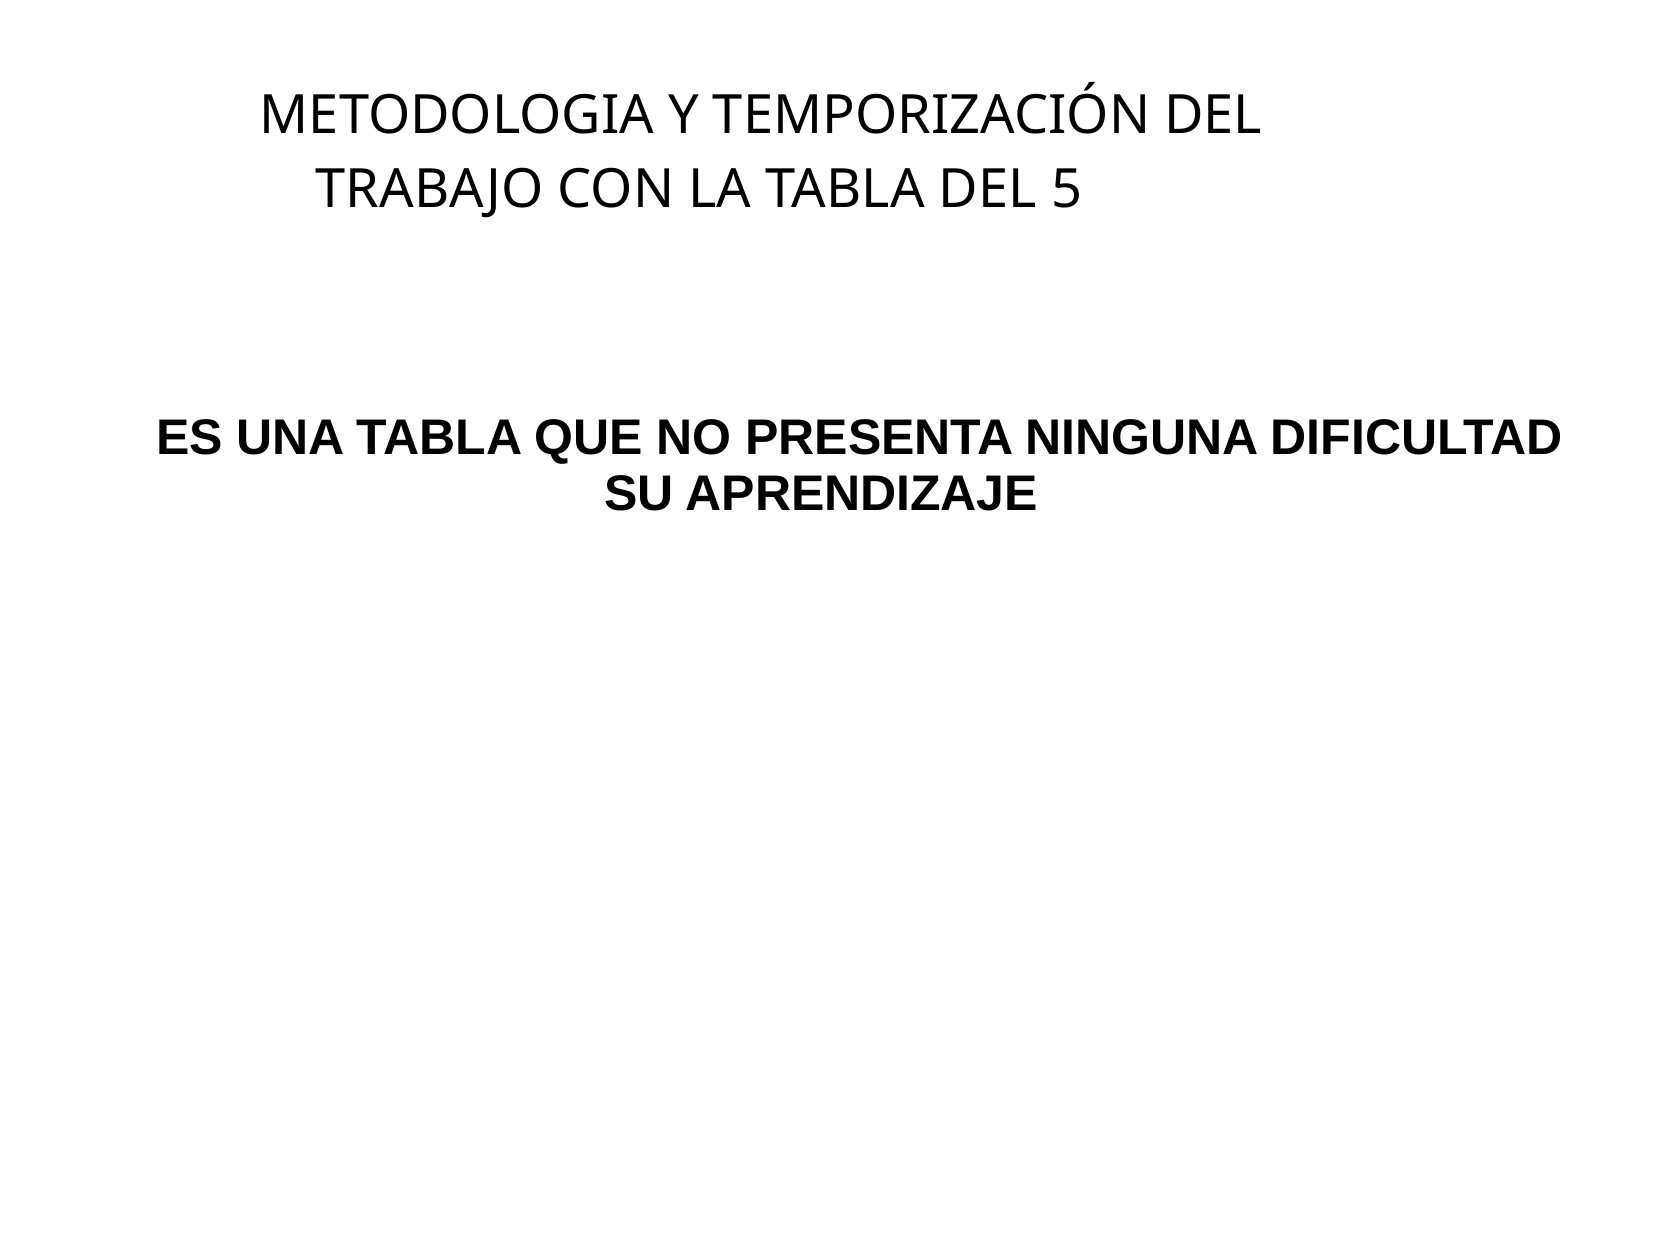

METODOLOGIA Y TEMPORIZACIÓN DEL
 TRABAJO CON LA TABLA DEL 5
ES UNA TABLA QUE NO PRESENTA NINGUNA DIFICULTAD
 SU APRENDIZAJE